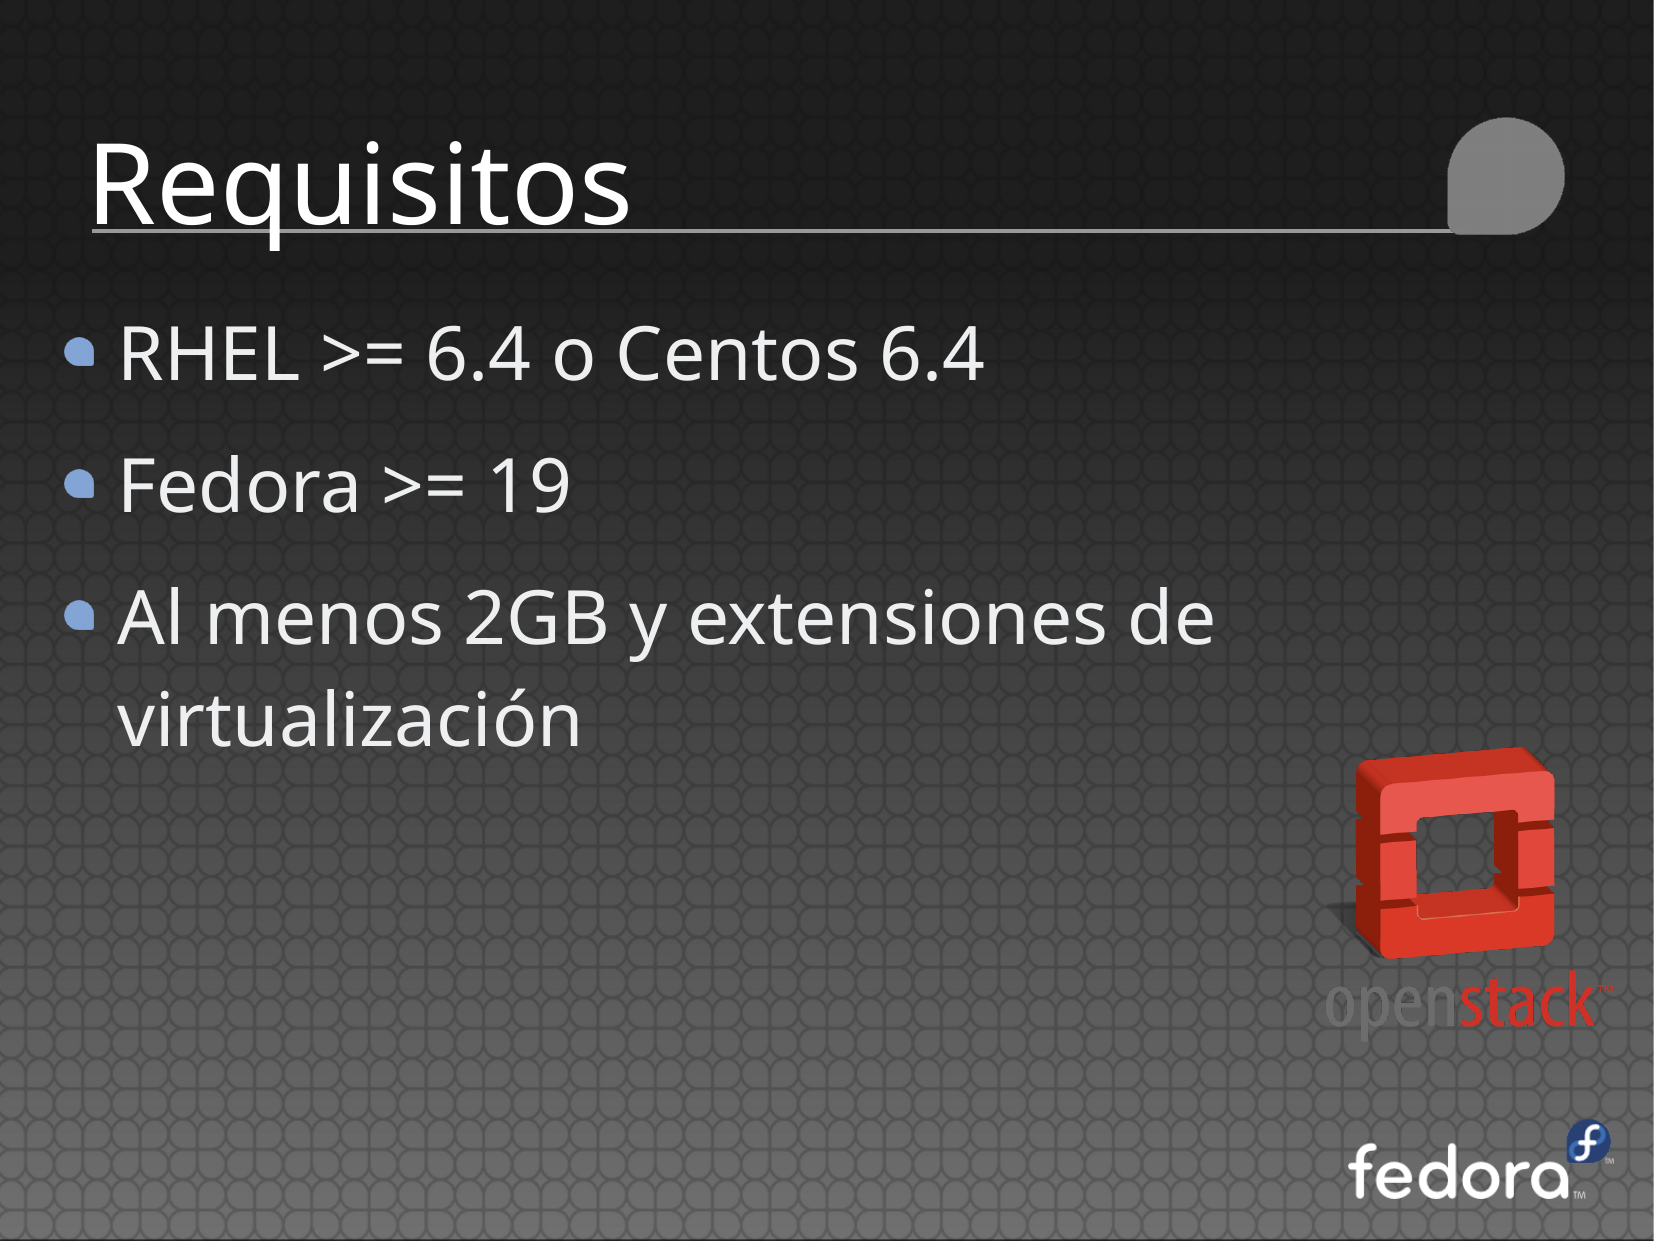

# Requisitos
RHEL >= 6.4 o Centos 6.4
Fedora >= 19
Al menos 2GB y extensiones de virtualización